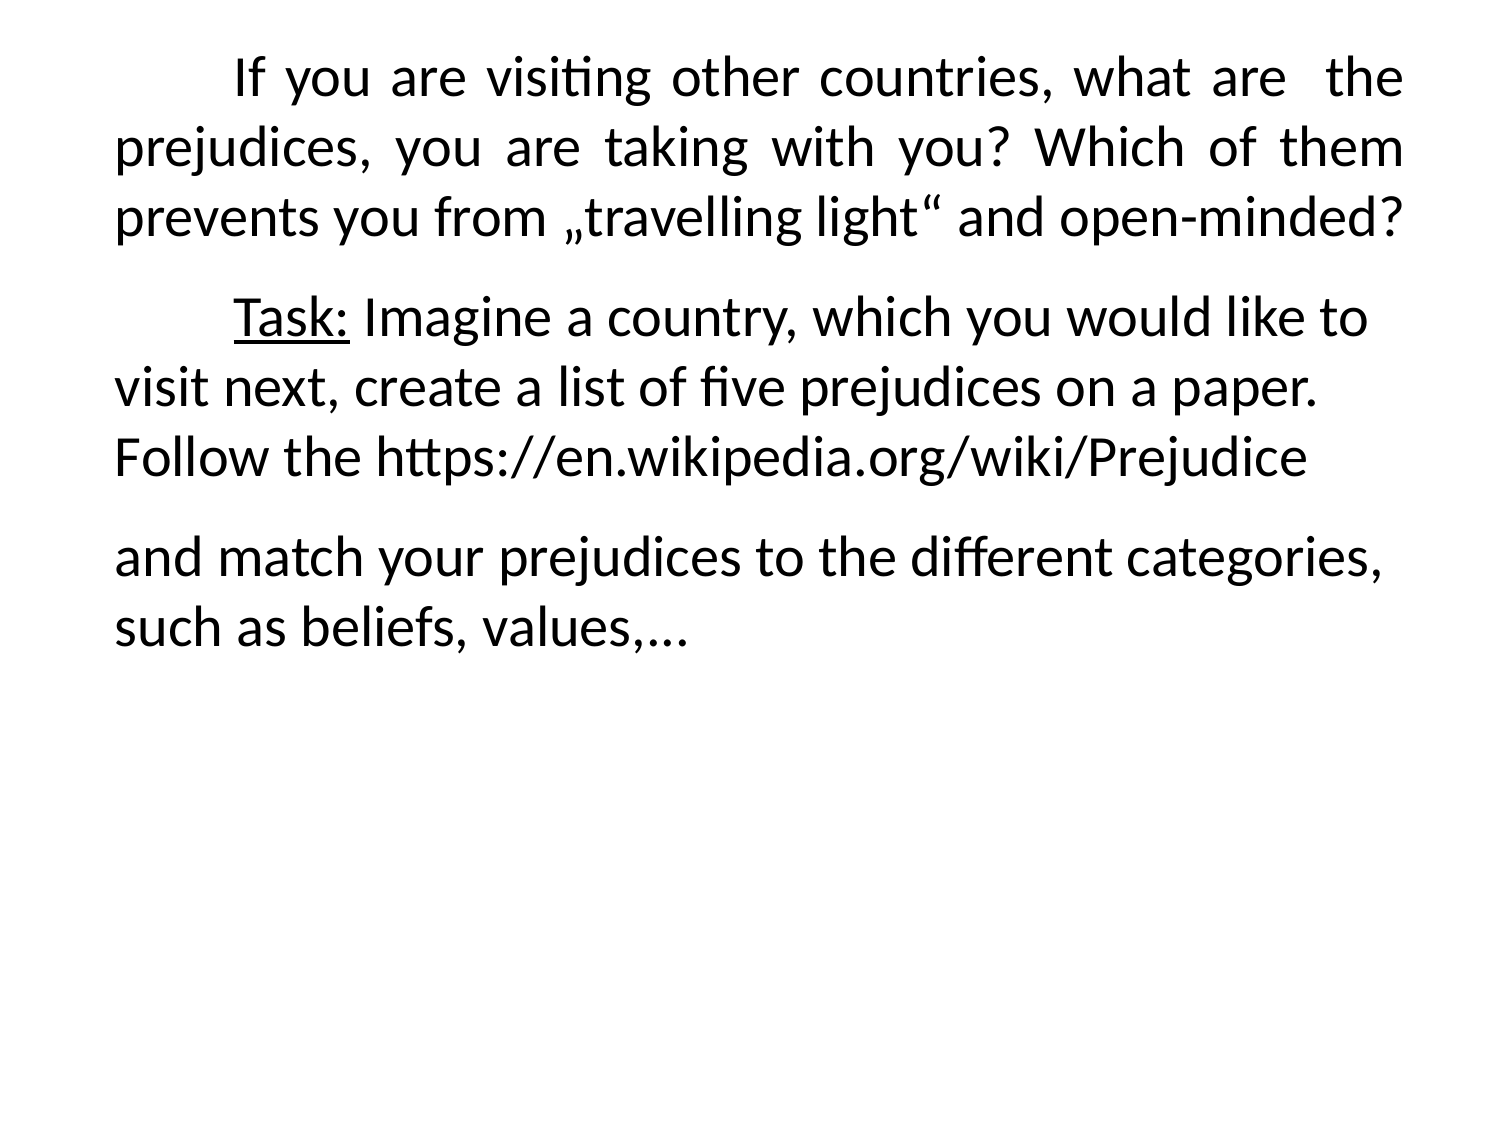

If you are visiting other countries, what are the prejudices, you are taking with you? Which of them prevents you from „travelling light“ and open-minded?
	Task: Imagine a country, which you would like to visit next, create a list of five prejudices on a paper. Follow the https://en.wikipedia.org/wiki/Prejudice
and match your prejudices to the different categories, such as beliefs, values,...